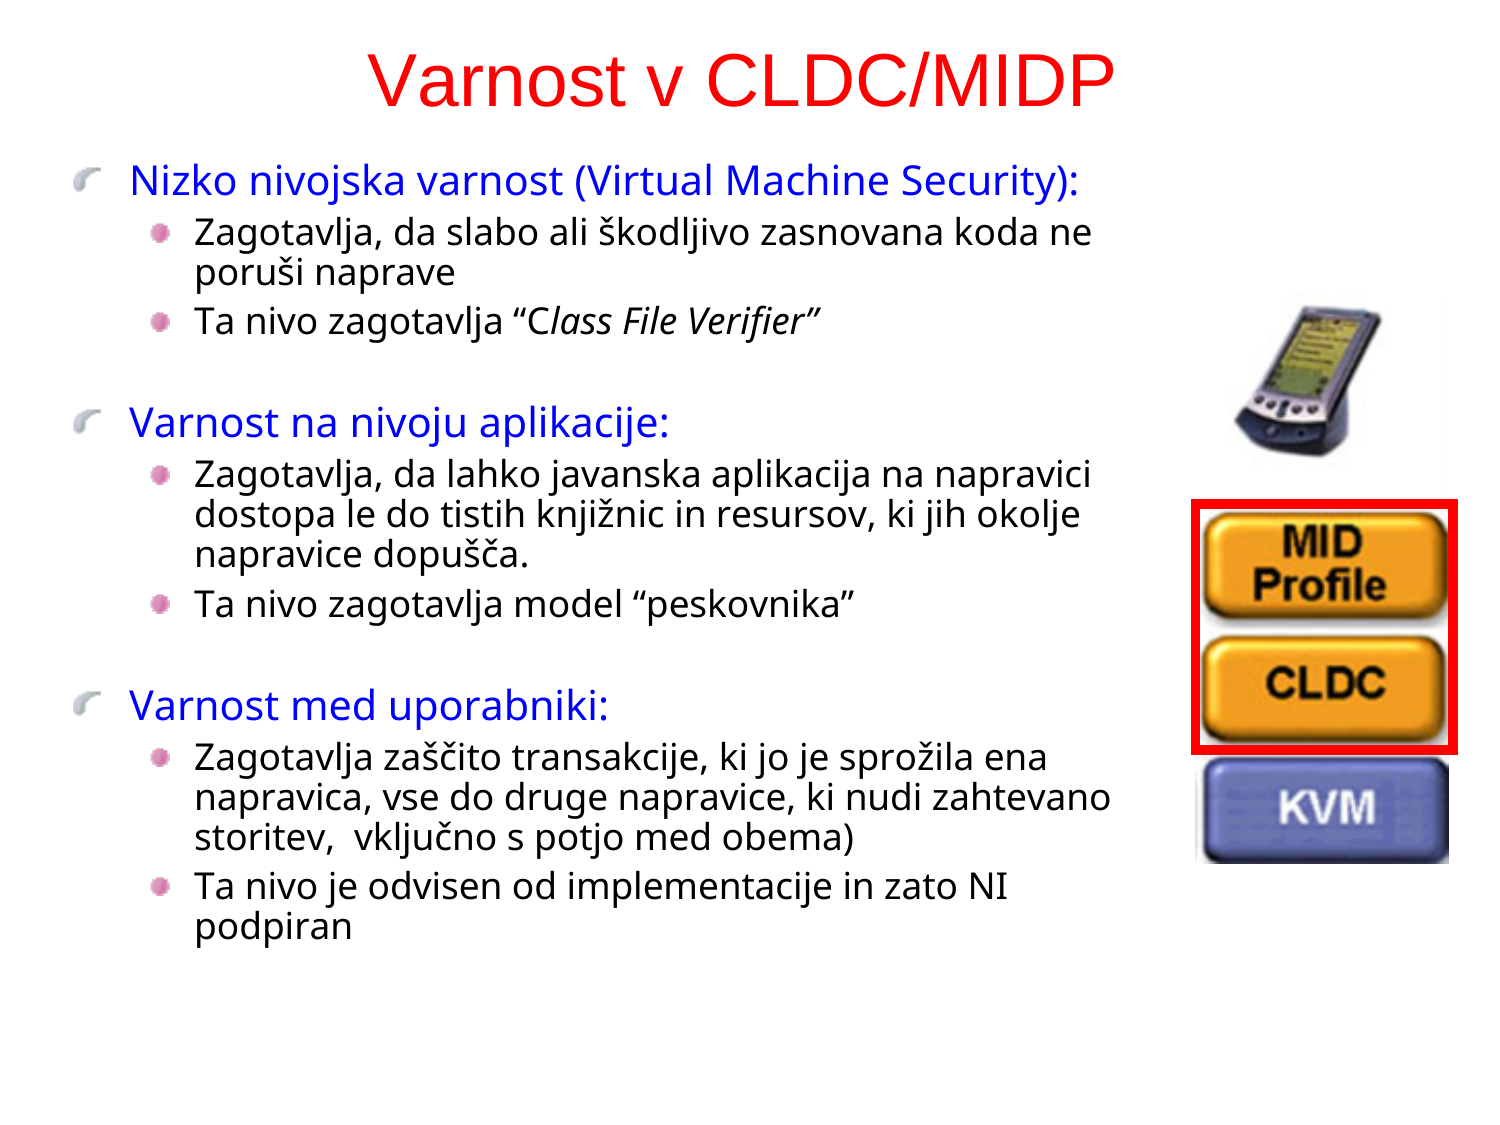

# Varnost v CLDC/MIDP
Nizko nivojska varnost (Virtual Machine Security):
Zagotavlja, da slabo ali škodljivo zasnovana koda ne poruši naprave
Ta nivo zagotavlja “Class File Verifier”
Varnost na nivoju aplikacije:
Zagotavlja, da lahko javanska aplikacija na napravici dostopa le do tistih knjižnic in resursov, ki jih okolje napravice dopušča.
Ta nivo zagotavlja model “peskovnika”
Varnost med uporabniki:
Zagotavlja zaščito transakcije, ki jo je sprožila ena napravica, vse do druge napravice, ki nudi zahtevano storitev, vključno s potjo med obema)
Ta nivo je odvisen od implementacije in zato NI podpiran